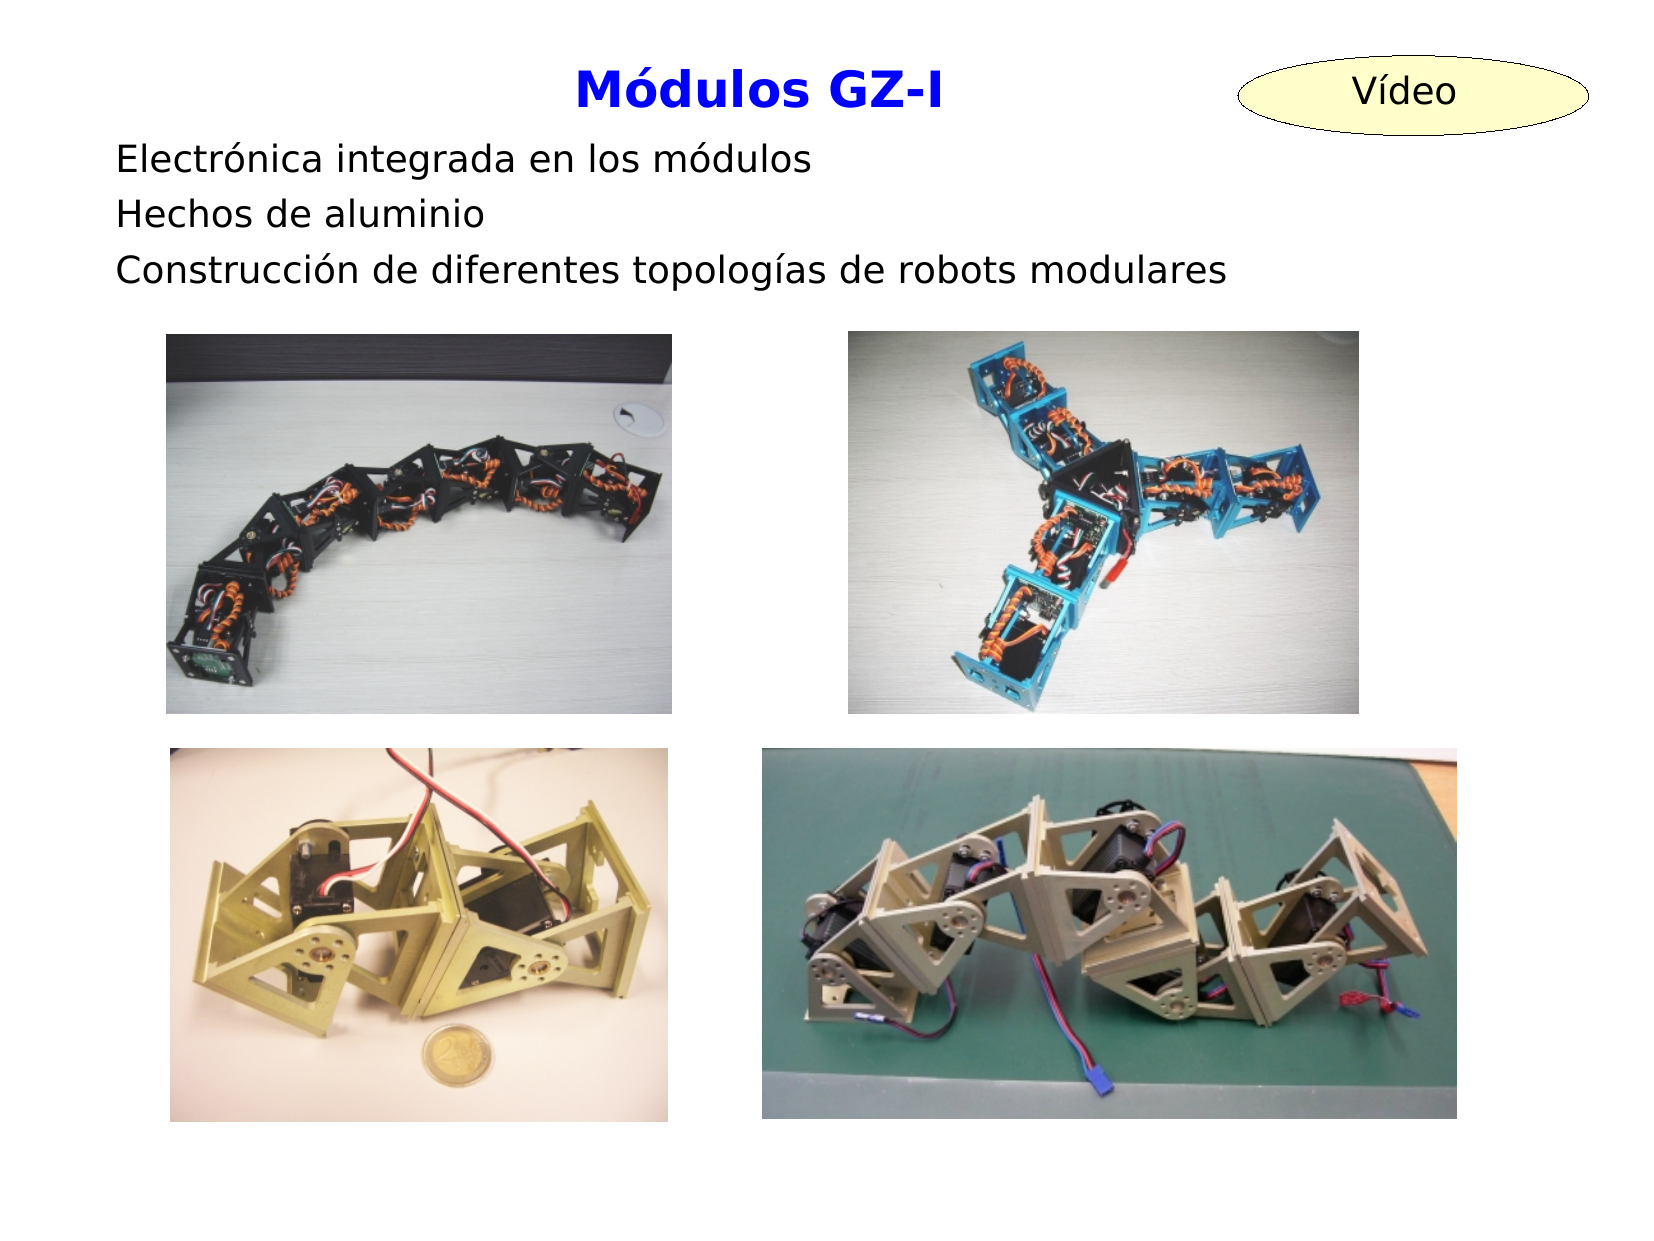

Módulos GZ-I
Vídeo
 Electrónica integrada en los módulos
 Hechos de aluminio
 Construcción de diferentes topologías de robots modulares